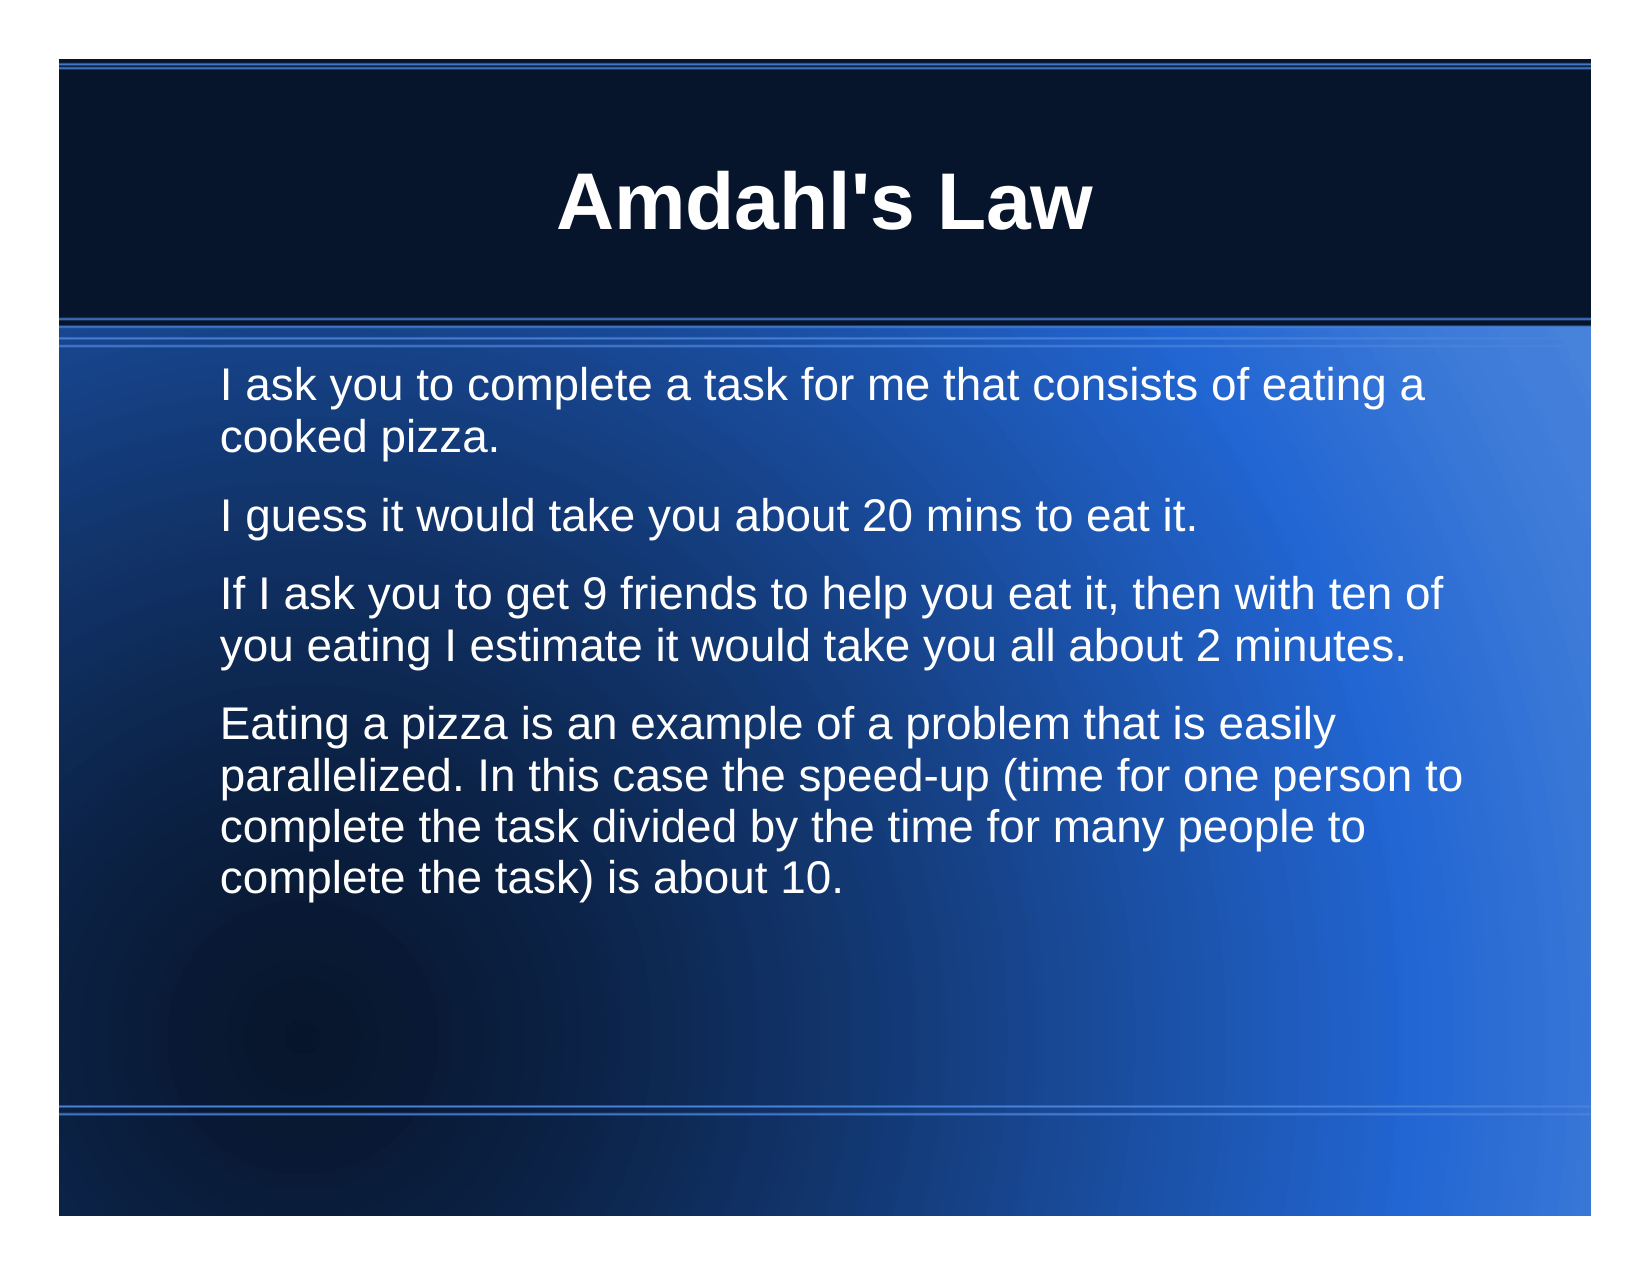

# Amdahl's Law
I ask you to complete a task for me that consists of eating a cooked pizza.
I guess it would take you about 20 mins to eat it.
If I ask you to get 9 friends to help you eat it, then with ten of you eating I estimate it would take you all about 2 minutes.
Eating a pizza is an example of a problem that is easily parallelized. In this case the speed-up (time for one person to complete the task divided by the time for many people to complete the task) is about 10.